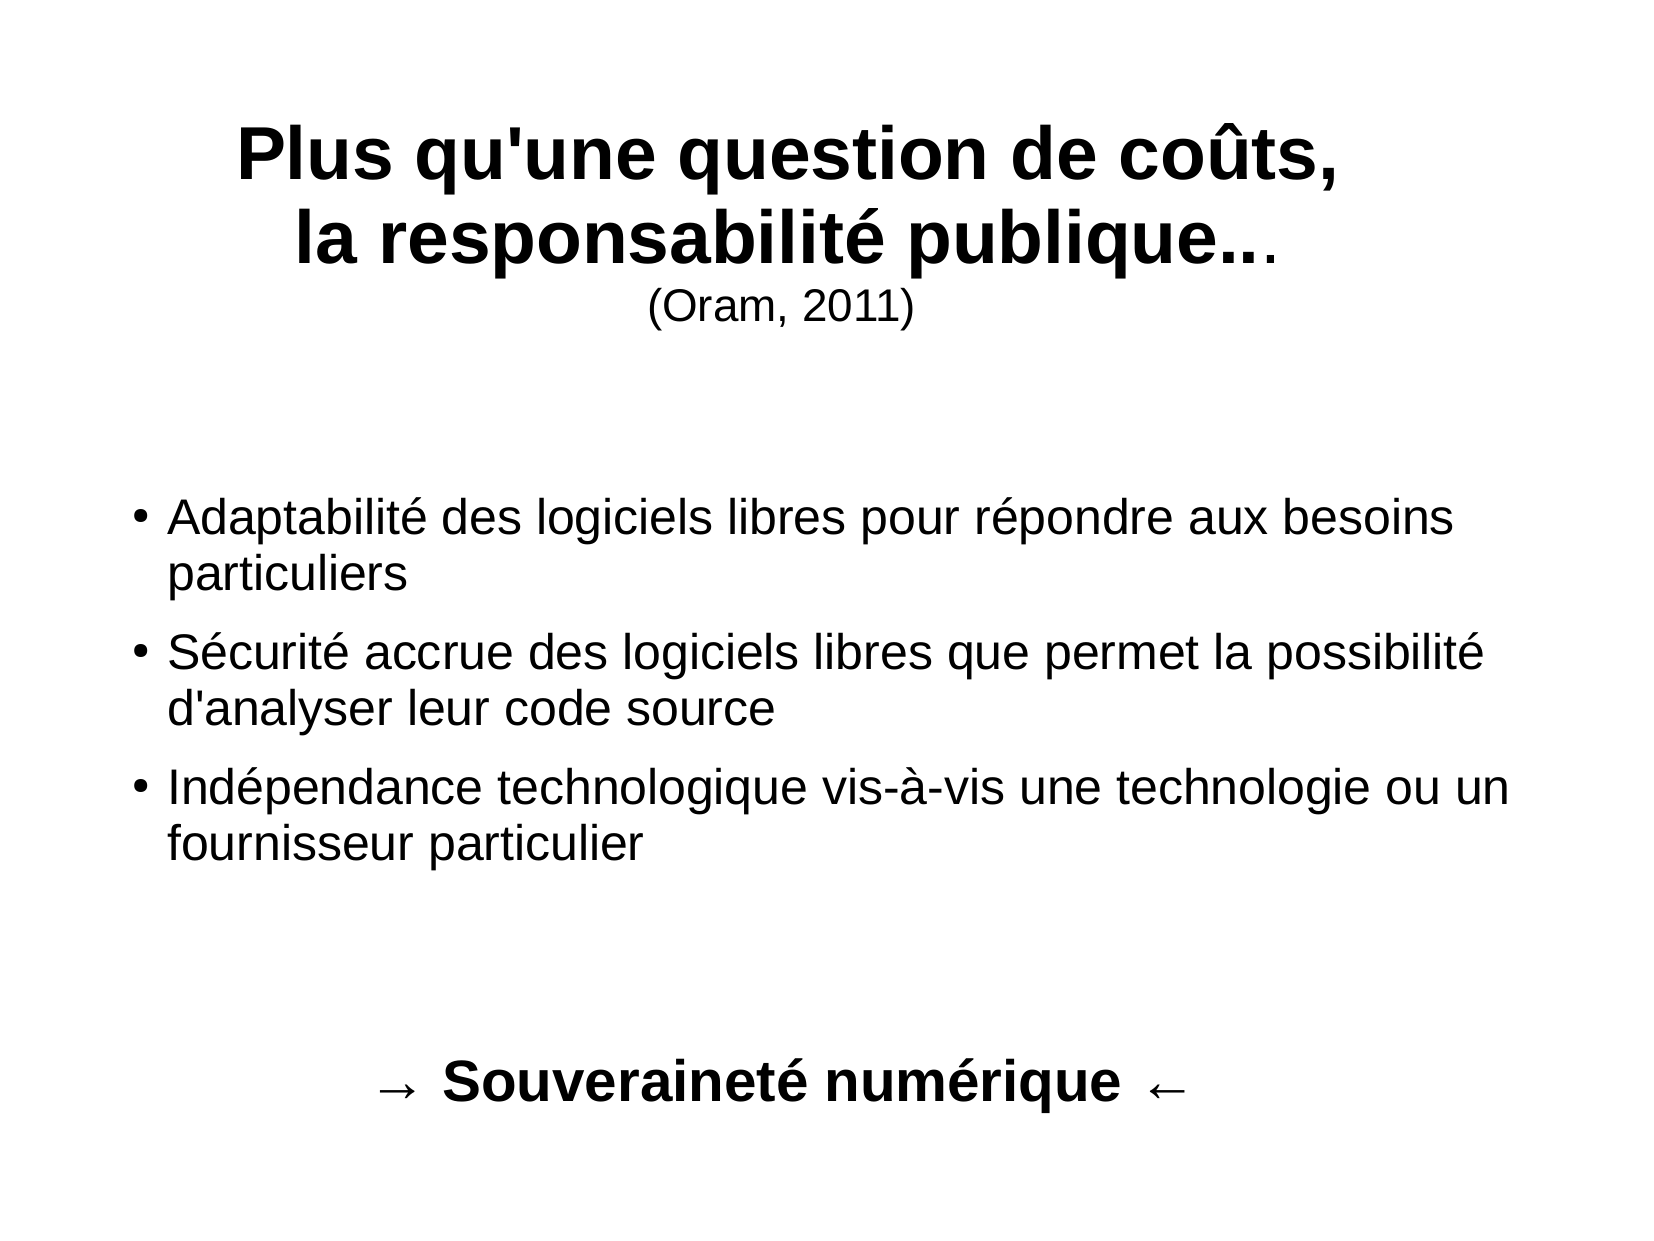

Plus qu'une question de coûts,
la responsabilité publique...
(Oram, 2011)
Adaptabilité des logiciels libres pour répondre aux besoins particuliers
Sécurité accrue des logiciels libres que permet la possibilité d'analyser leur code source
Indépendance technologique vis-à-vis une technologie ou un fournisseur particulier
→ Souveraineté numérique ←